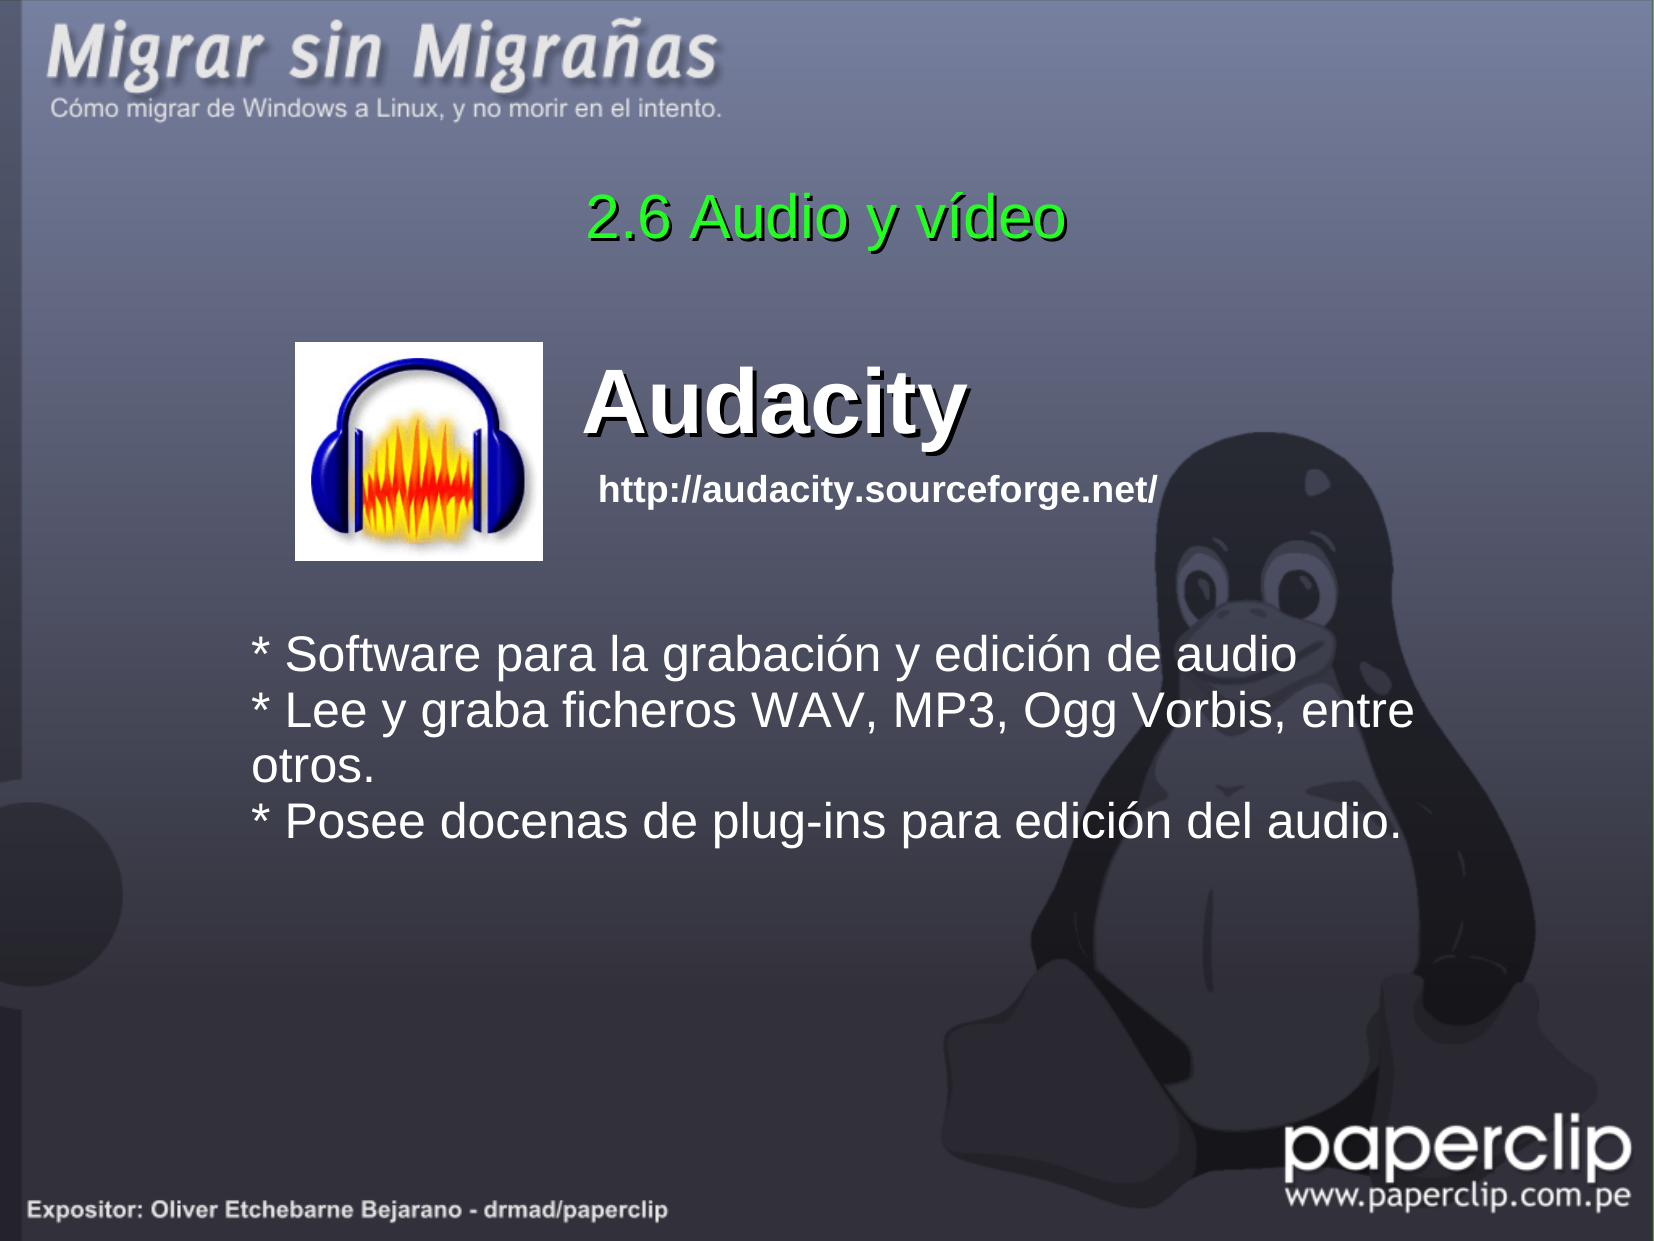

# 2.6 Audio y vídeo
Audacity
http://audacity.sourceforge.net/
* Software para la grabación y edición de audio
* Lee y graba ficheros WAV, MP3, Ogg Vorbis, entre otros.
* Posee docenas de plug-ins para edición del audio.